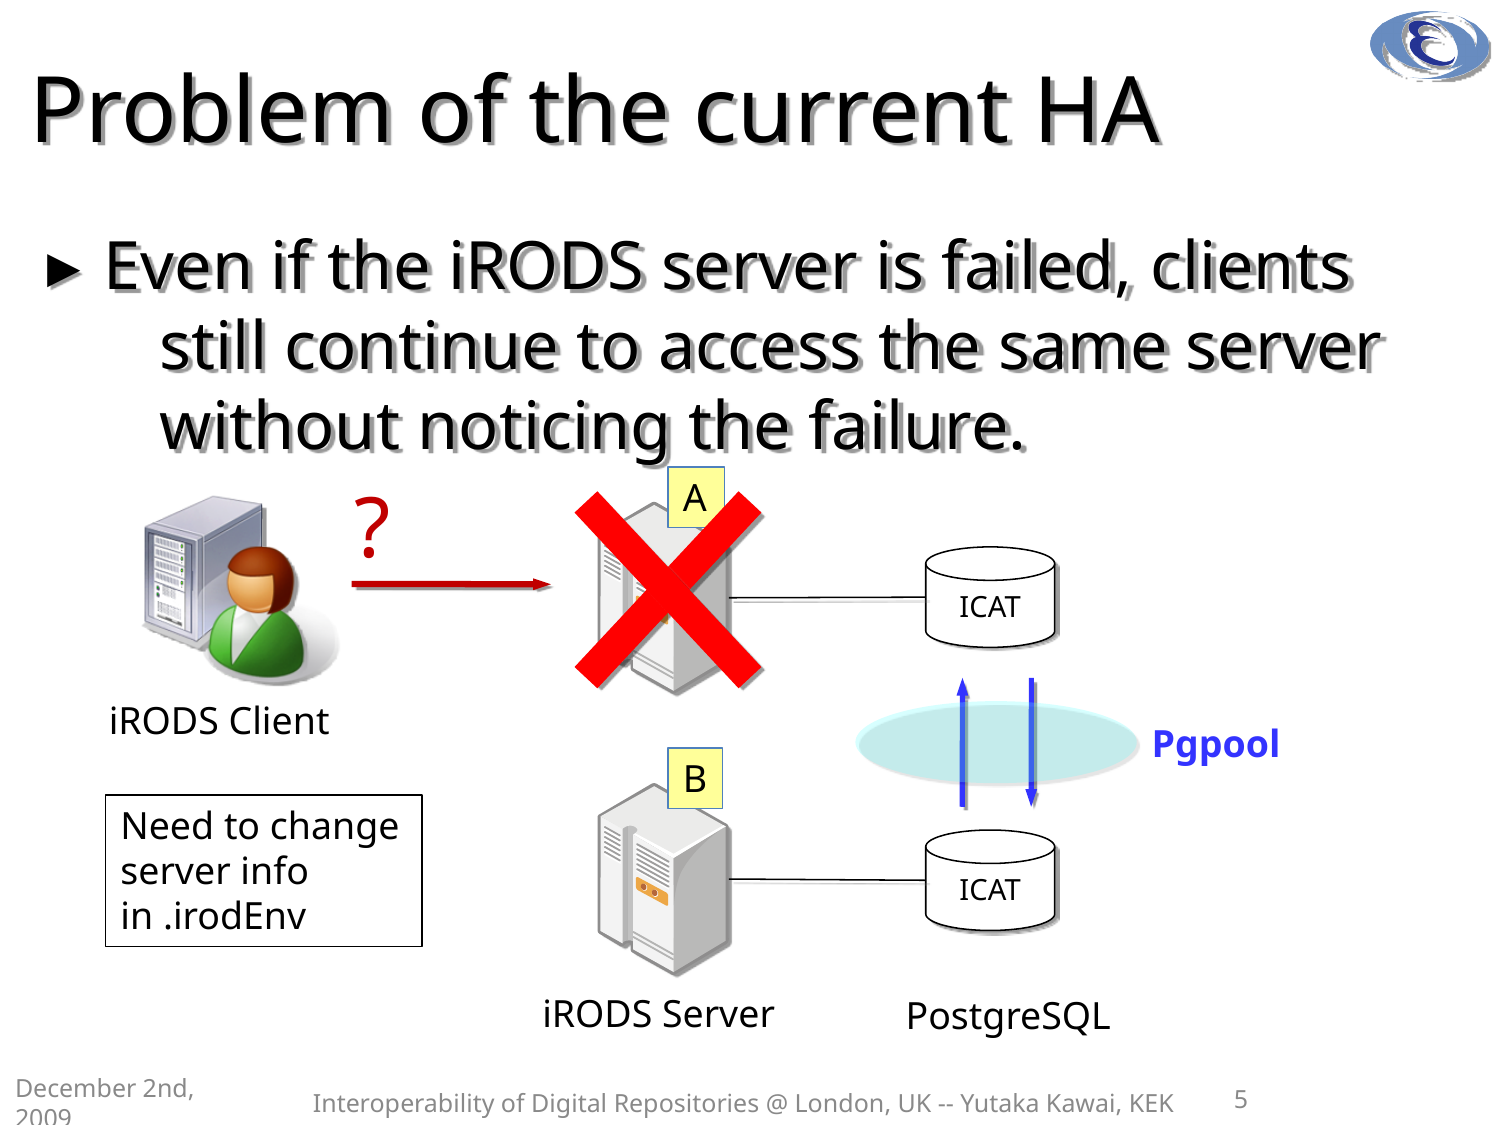

# Problem of the current HA
Even if the iRODS server is failed, clients still continue to access the same server without noticing the failure.
?
A
ICAT
iRODS Client
Pgpool
B
Need to change server info in .irodEnv
ICAT
iRODS Server
PostgreSQL
December 2nd, 2009
Interoperability of Digital Repositories @ London, UK -- Yutaka Kawai, KEK
5